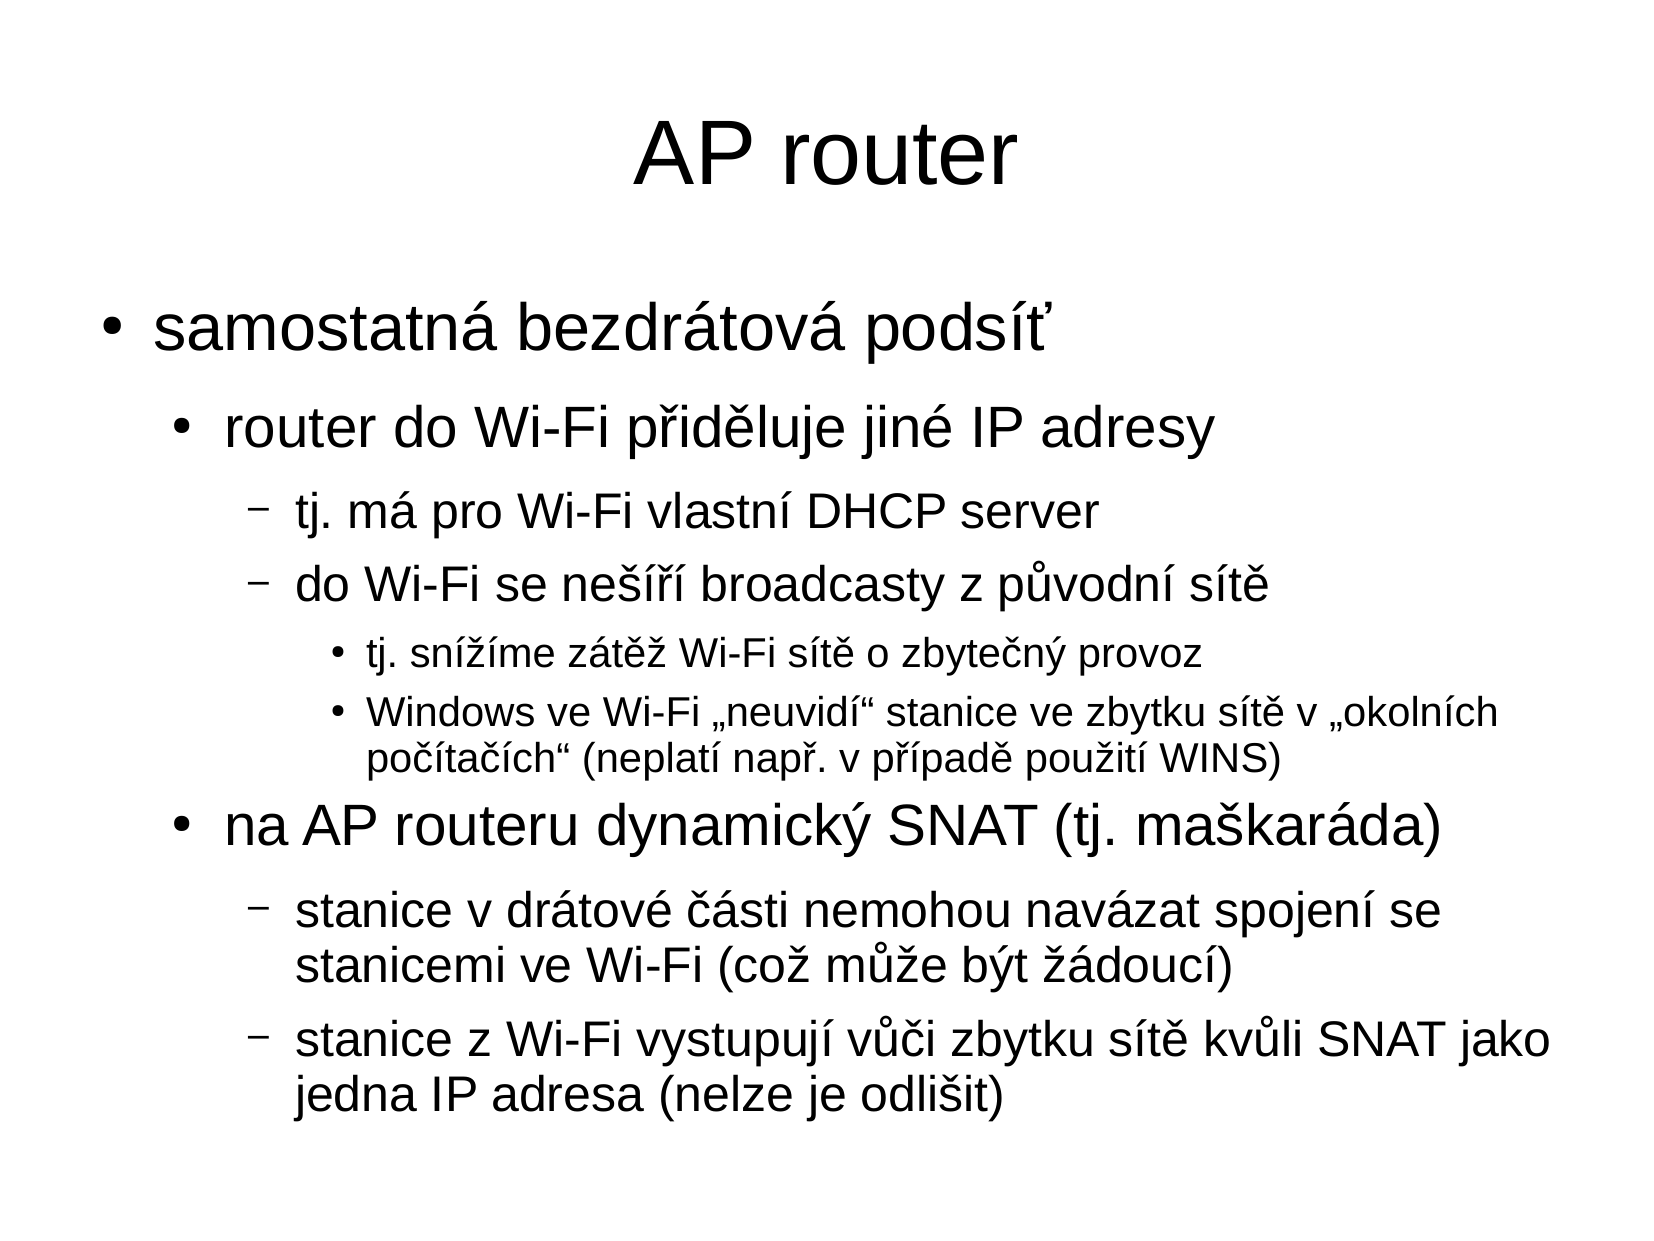

# AP router
samostatná bezdrátová podsíť
router do Wi-Fi přiděluje jiné IP adresy
tj. má pro Wi-Fi vlastní DHCP server
do Wi-Fi se nešíří broadcasty z původní sítě
tj. snížíme zátěž Wi-Fi sítě o zbytečný provoz
Windows ve Wi-Fi „neuvidí“ stanice ve zbytku sítě v „okolních počítačích“ (neplatí např. v případě použití WINS)
na AP routeru dynamický SNAT (tj. maškaráda)
stanice v drátové části nemohou navázat spojení se stanicemi ve Wi-Fi (což může být žádoucí)
stanice z Wi-Fi vystupují vůči zbytku sítě kvůli SNAT jako jedna IP adresa (nelze je odlišit)